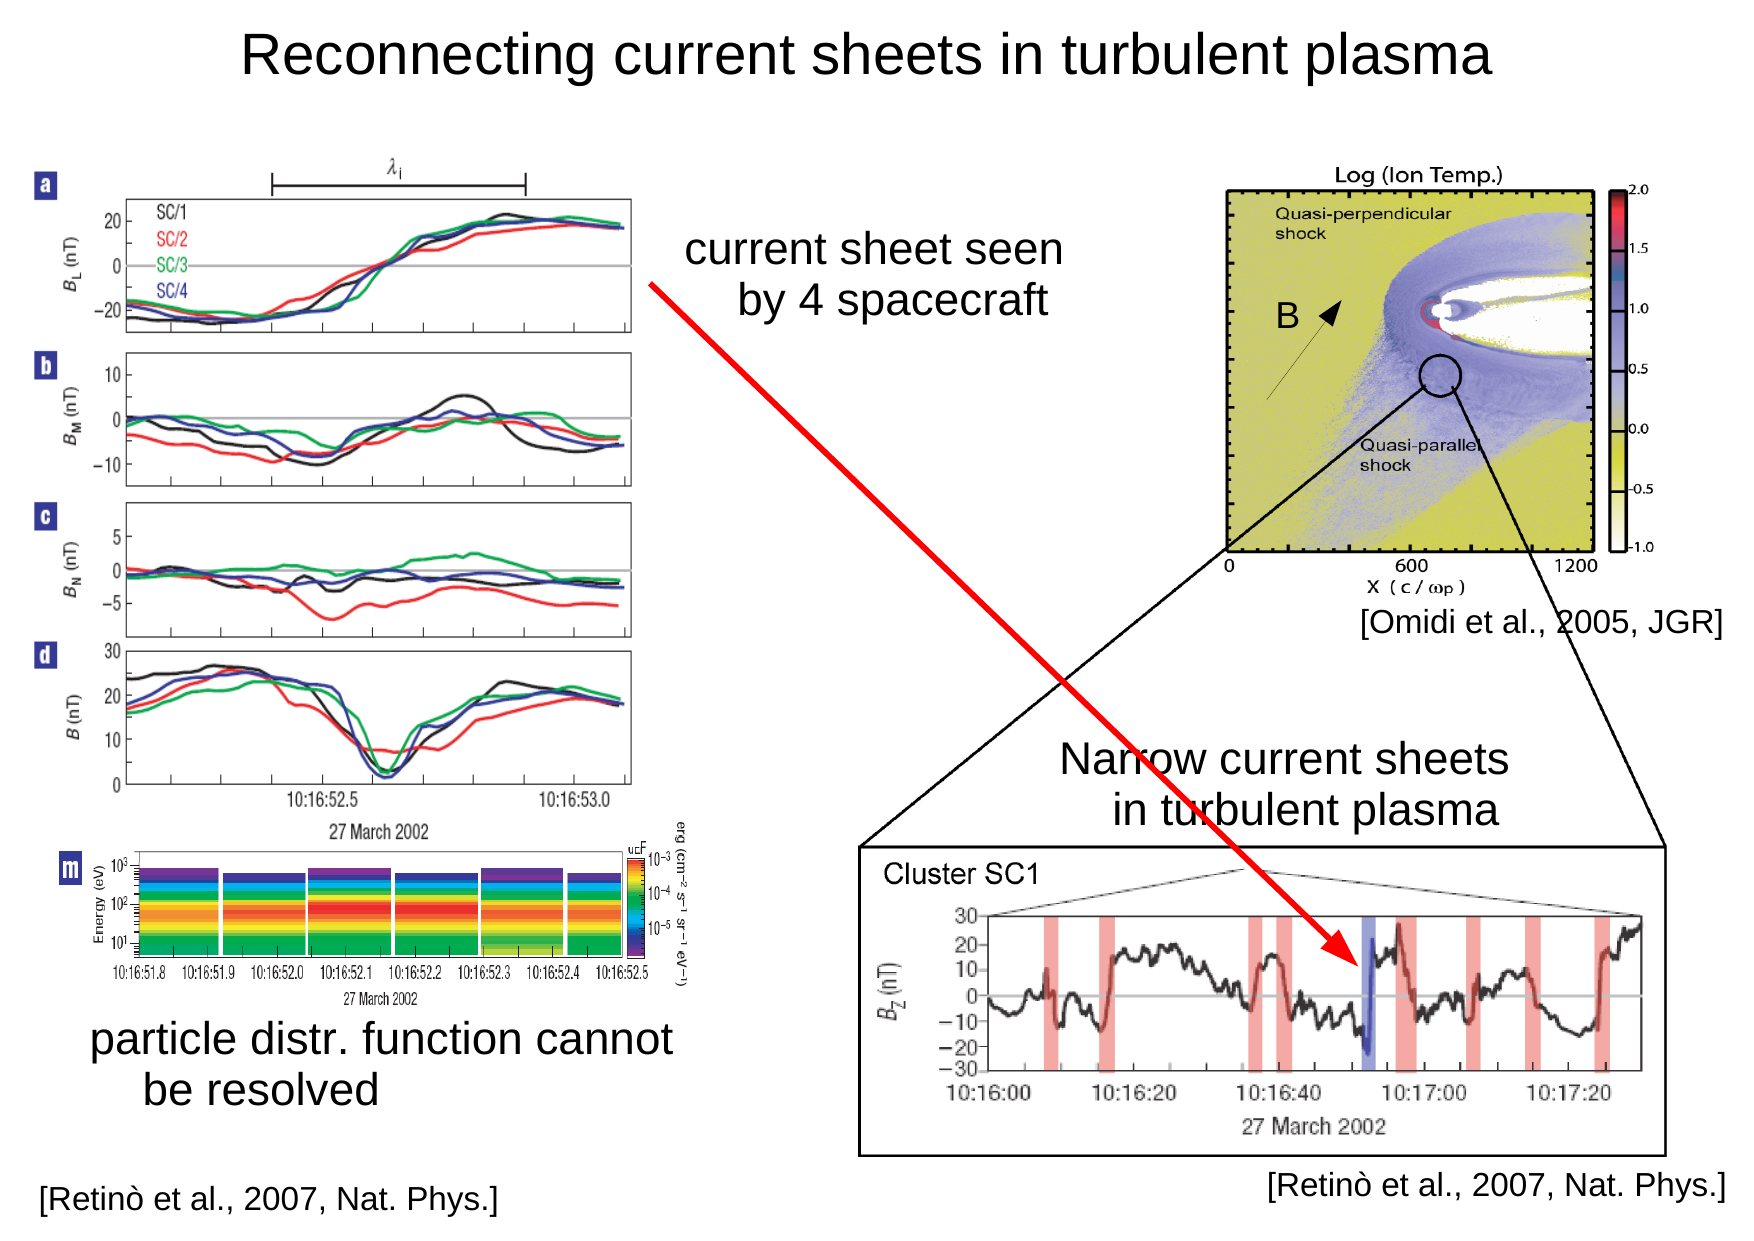

Reconnecting current sheets in turbulent plasma
current sheet seen
by 4 spacecraft
B
[Omidi et al., 2005, JGR]
Narrow current sheets
in turbulent plasma
particle distr. function cannot be resolved
[Retinò et al., 2007, Nat. Phys.]
[Retinò et al., 2007, Nat. Phys.]